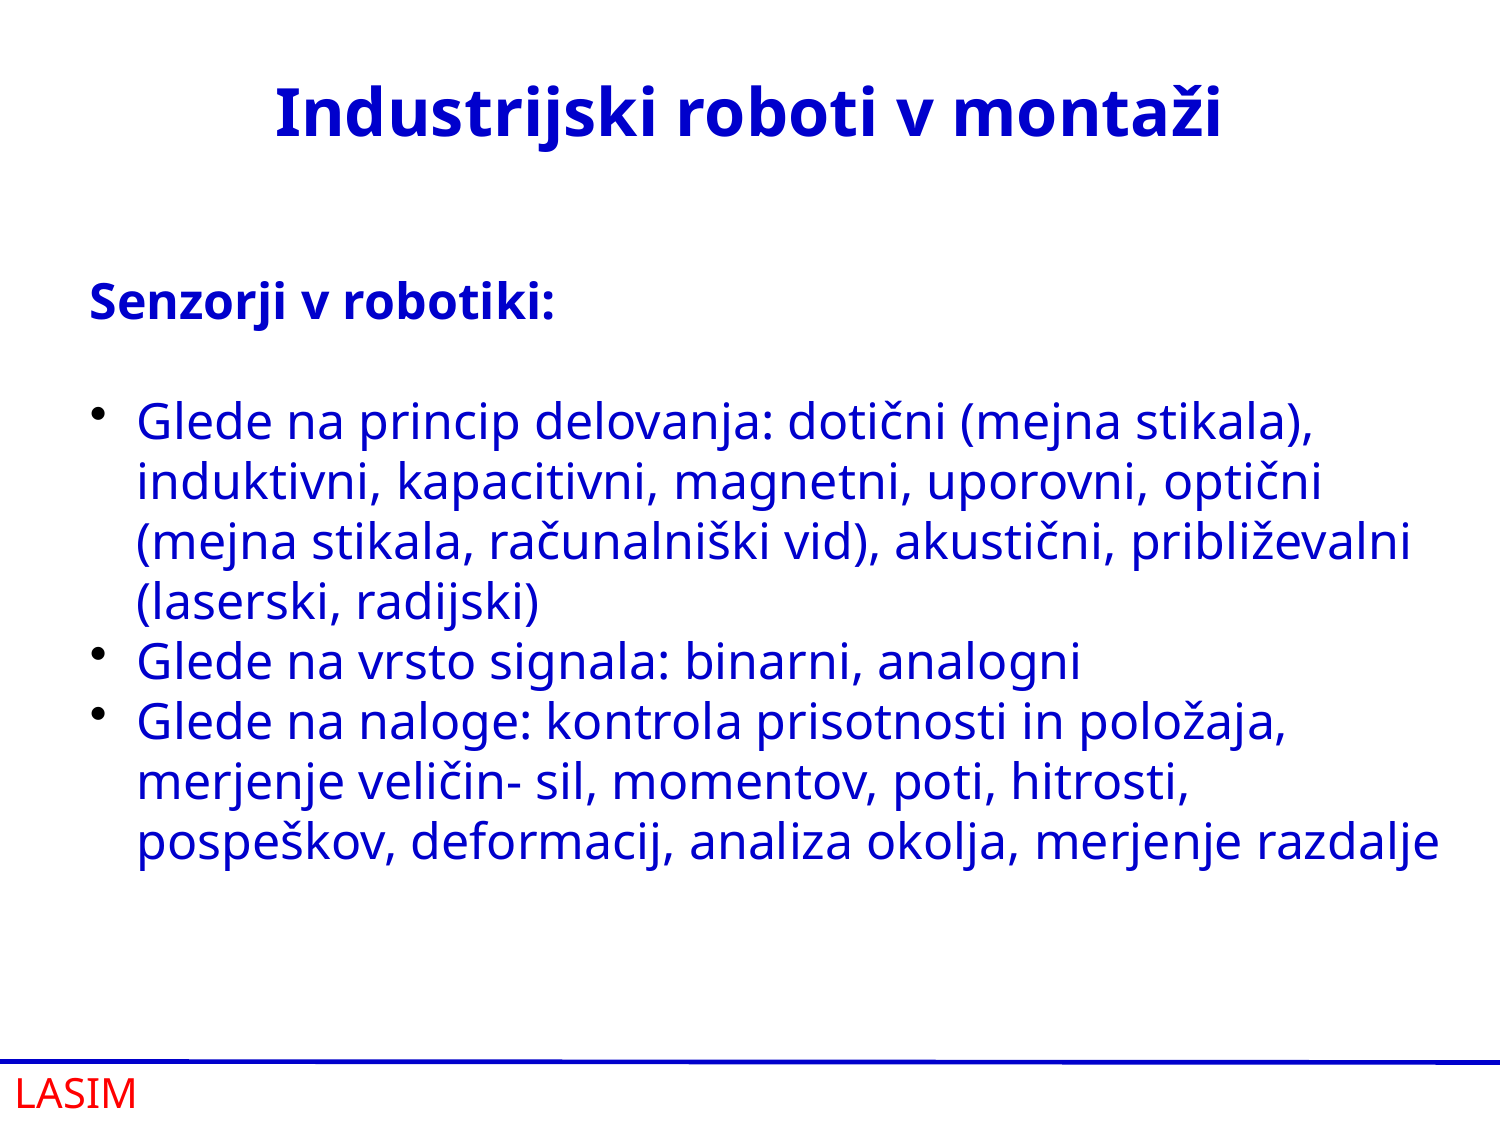

# Industrijski roboti v montaži
Senzorji v robotiki:
Glede na princip delovanja: dotični (mejna stikala), induktivni, kapacitivni, magnetni, uporovni, optični (mejna stikala, računalniški vid), akustični, približevalni (laserski, radijski)
Glede na vrsto signala: binarni, analogni
Glede na naloge: kontrola prisotnosti in položaja, merjenje veličin- sil, momentov, poti, hitrosti, pospeškov, deformacij, analiza okolja, merjenje razdalje.